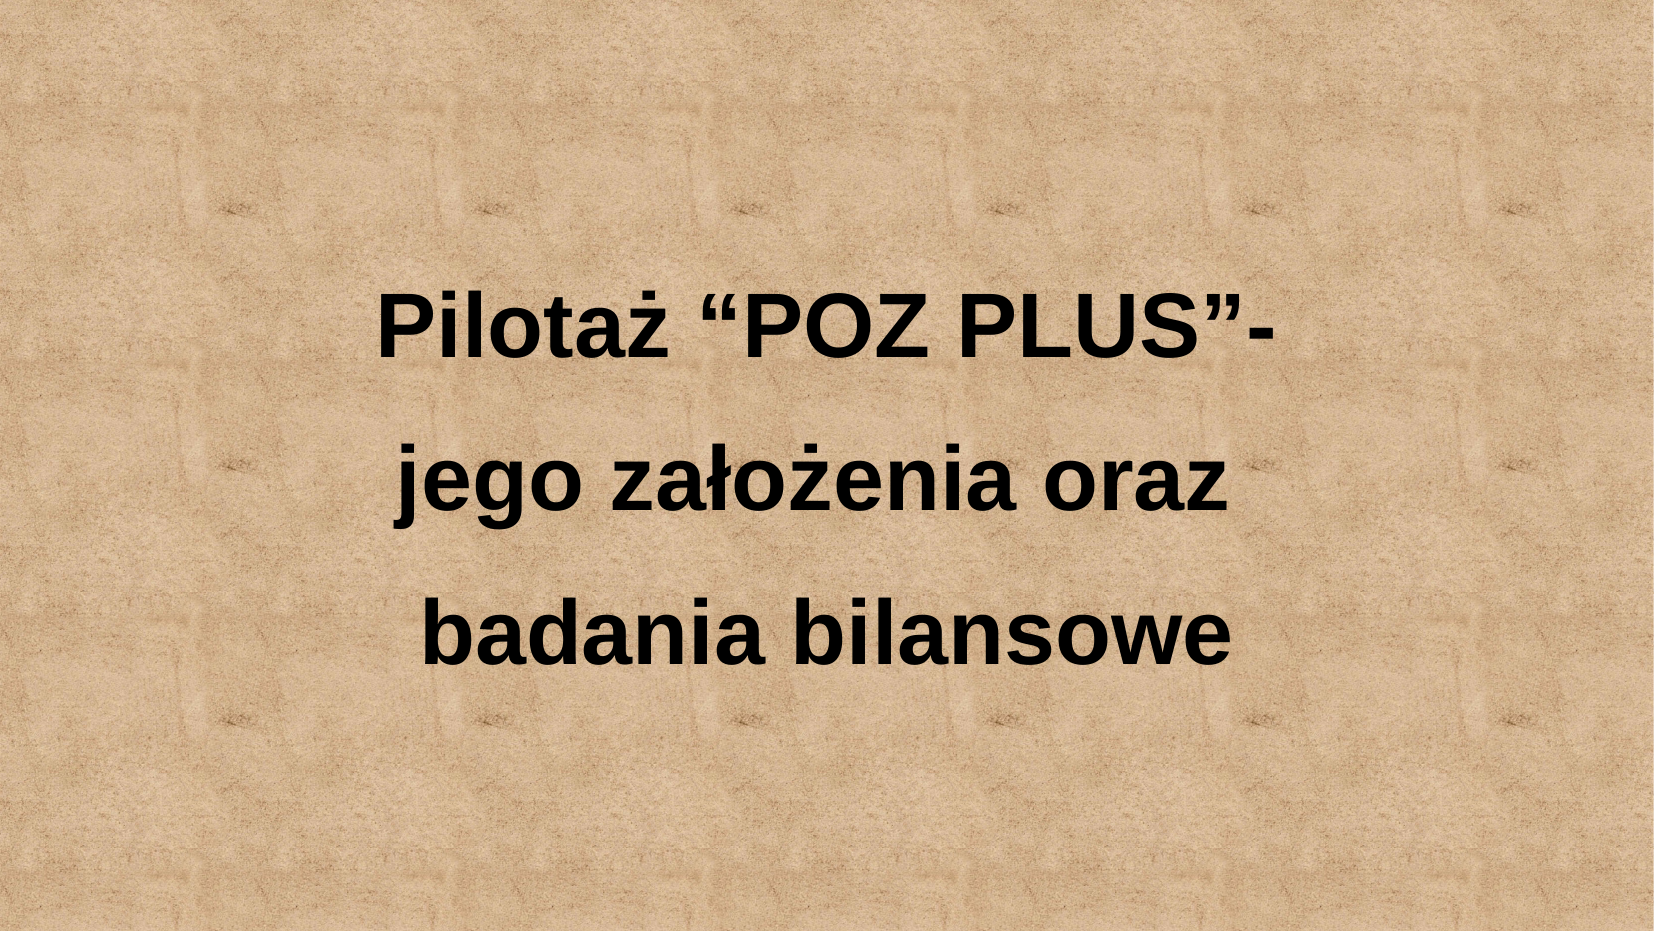

# Pilotaż “POZ PLUS”- jego założenia oraz badania bilansowe